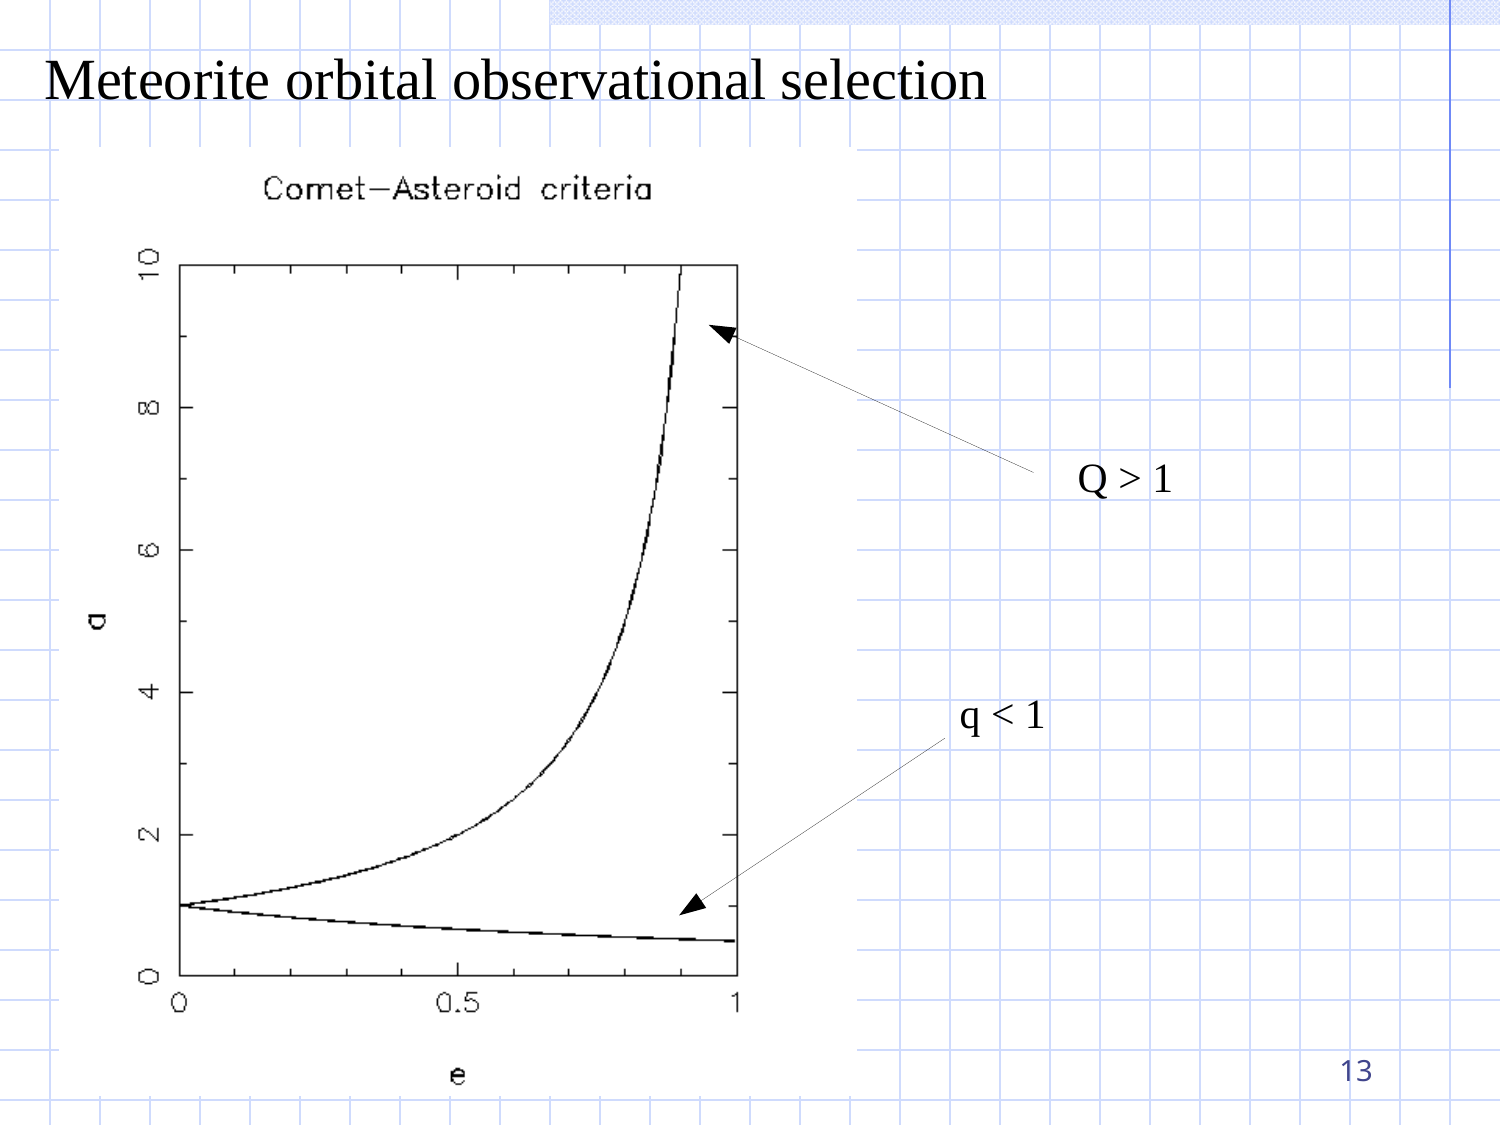

Meteorite orbital observational selection
Q > 1
q < 1
13